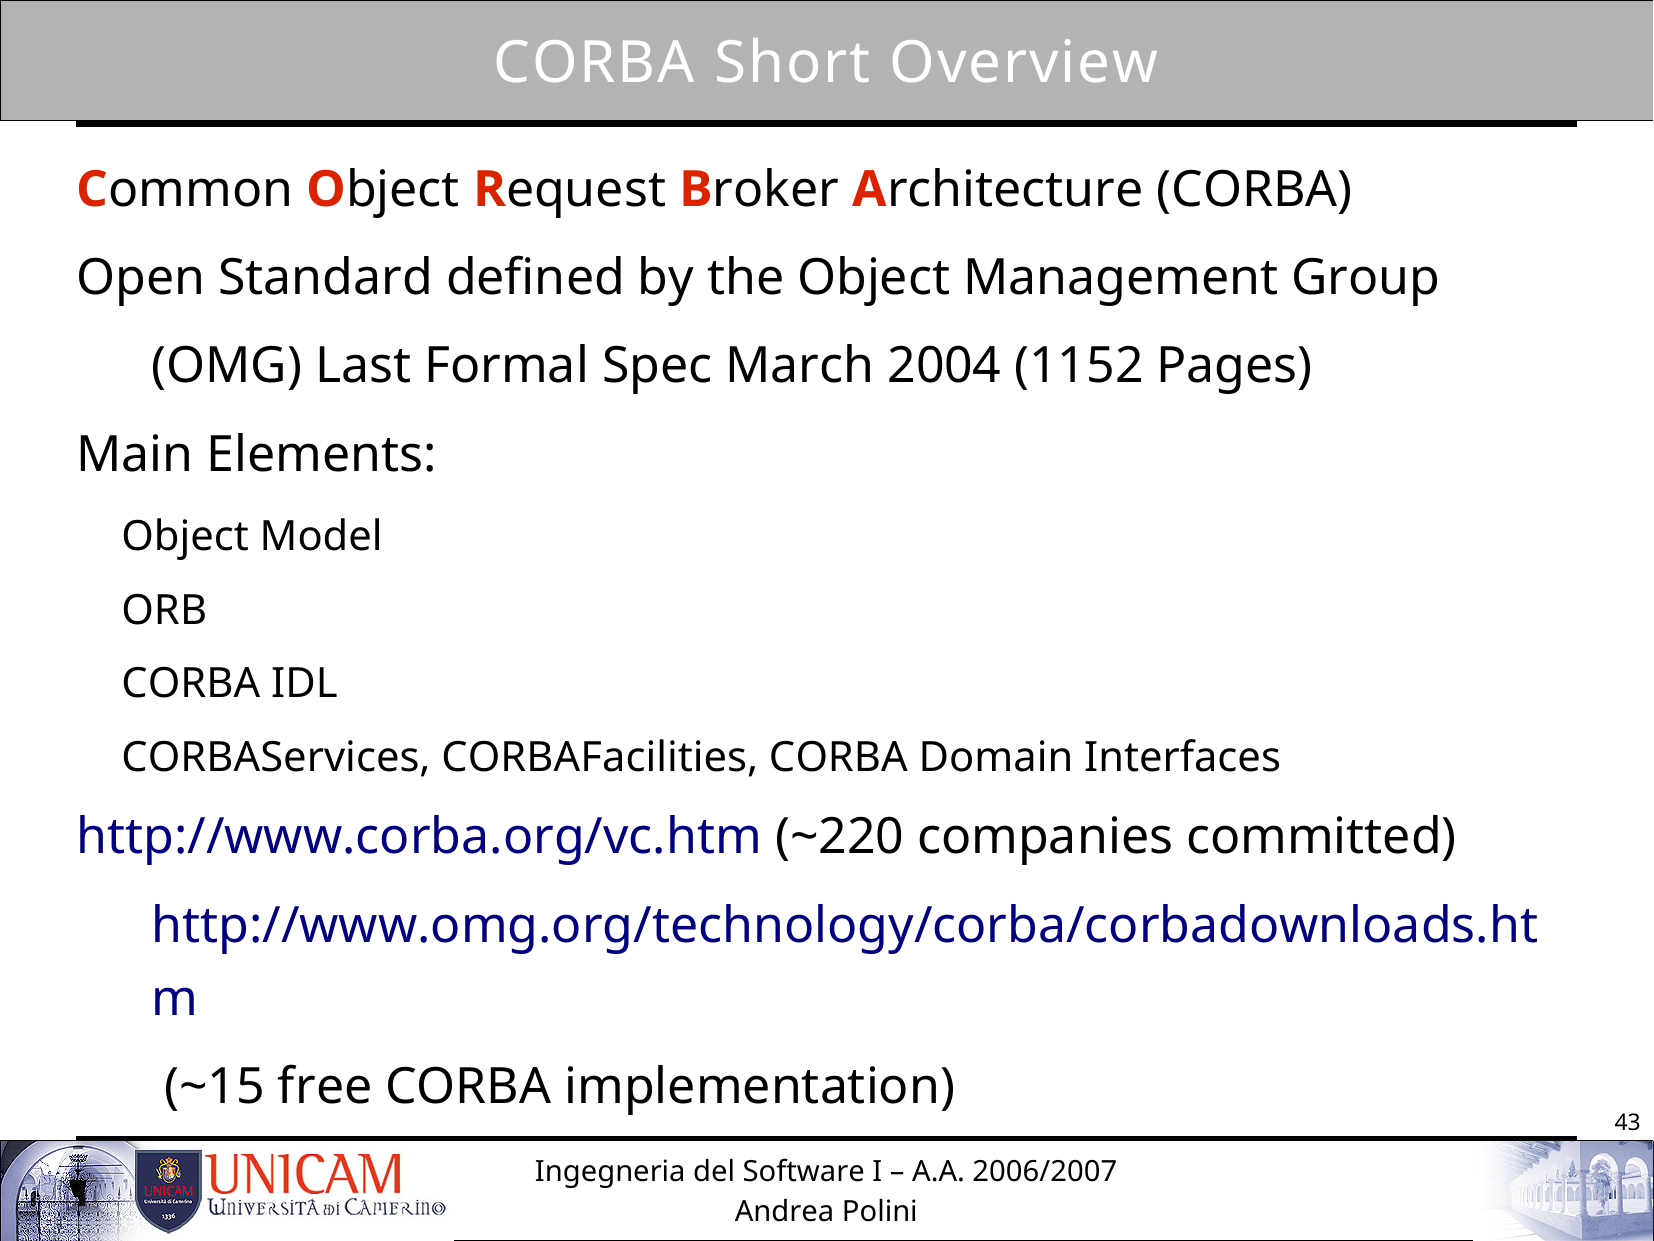

# CORBA Short Overview
Common Object Request Broker Architecture (CORBA)
Open Standard defined by the Object Management Group (OMG) Last Formal Spec March 2004 (1152 Pages)
Main Elements:
Object Model
ORB
CORBA IDL
CORBAServices, CORBAFacilities, CORBA Domain Interfaces
http://www.corba.org/vc.htm (~220 companies committed)http://www.omg.org/technology/corba/corbadownloads.htm (~15 free CORBA implementation)
43